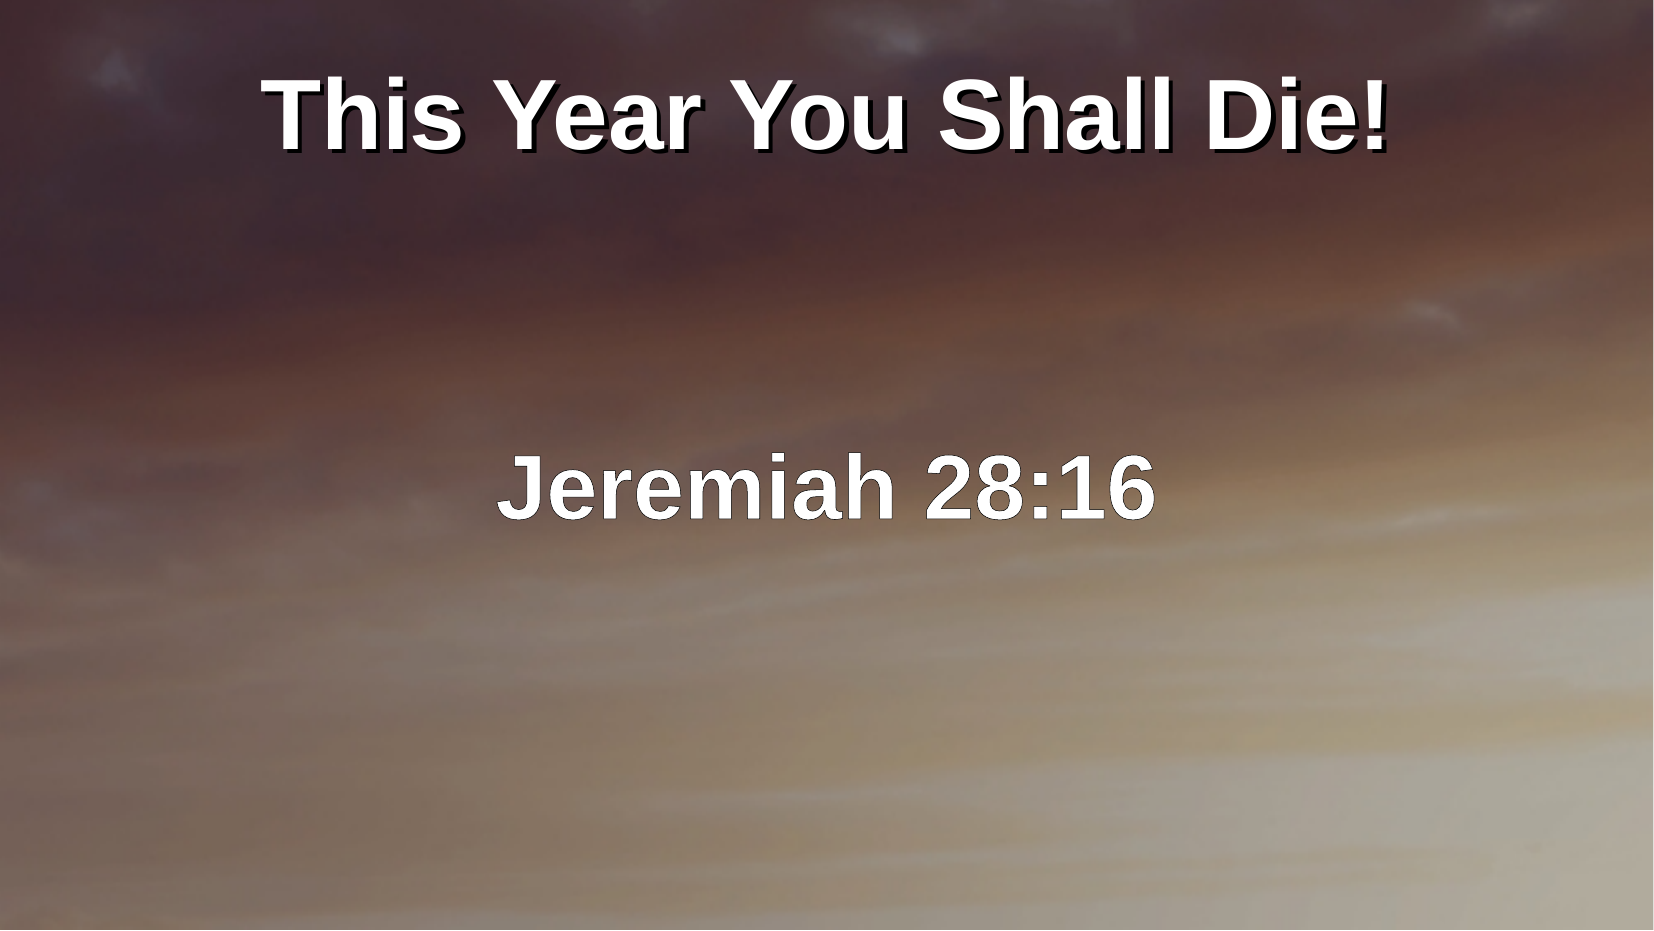

# This Year You Shall Die!
Jeremiah 28:16